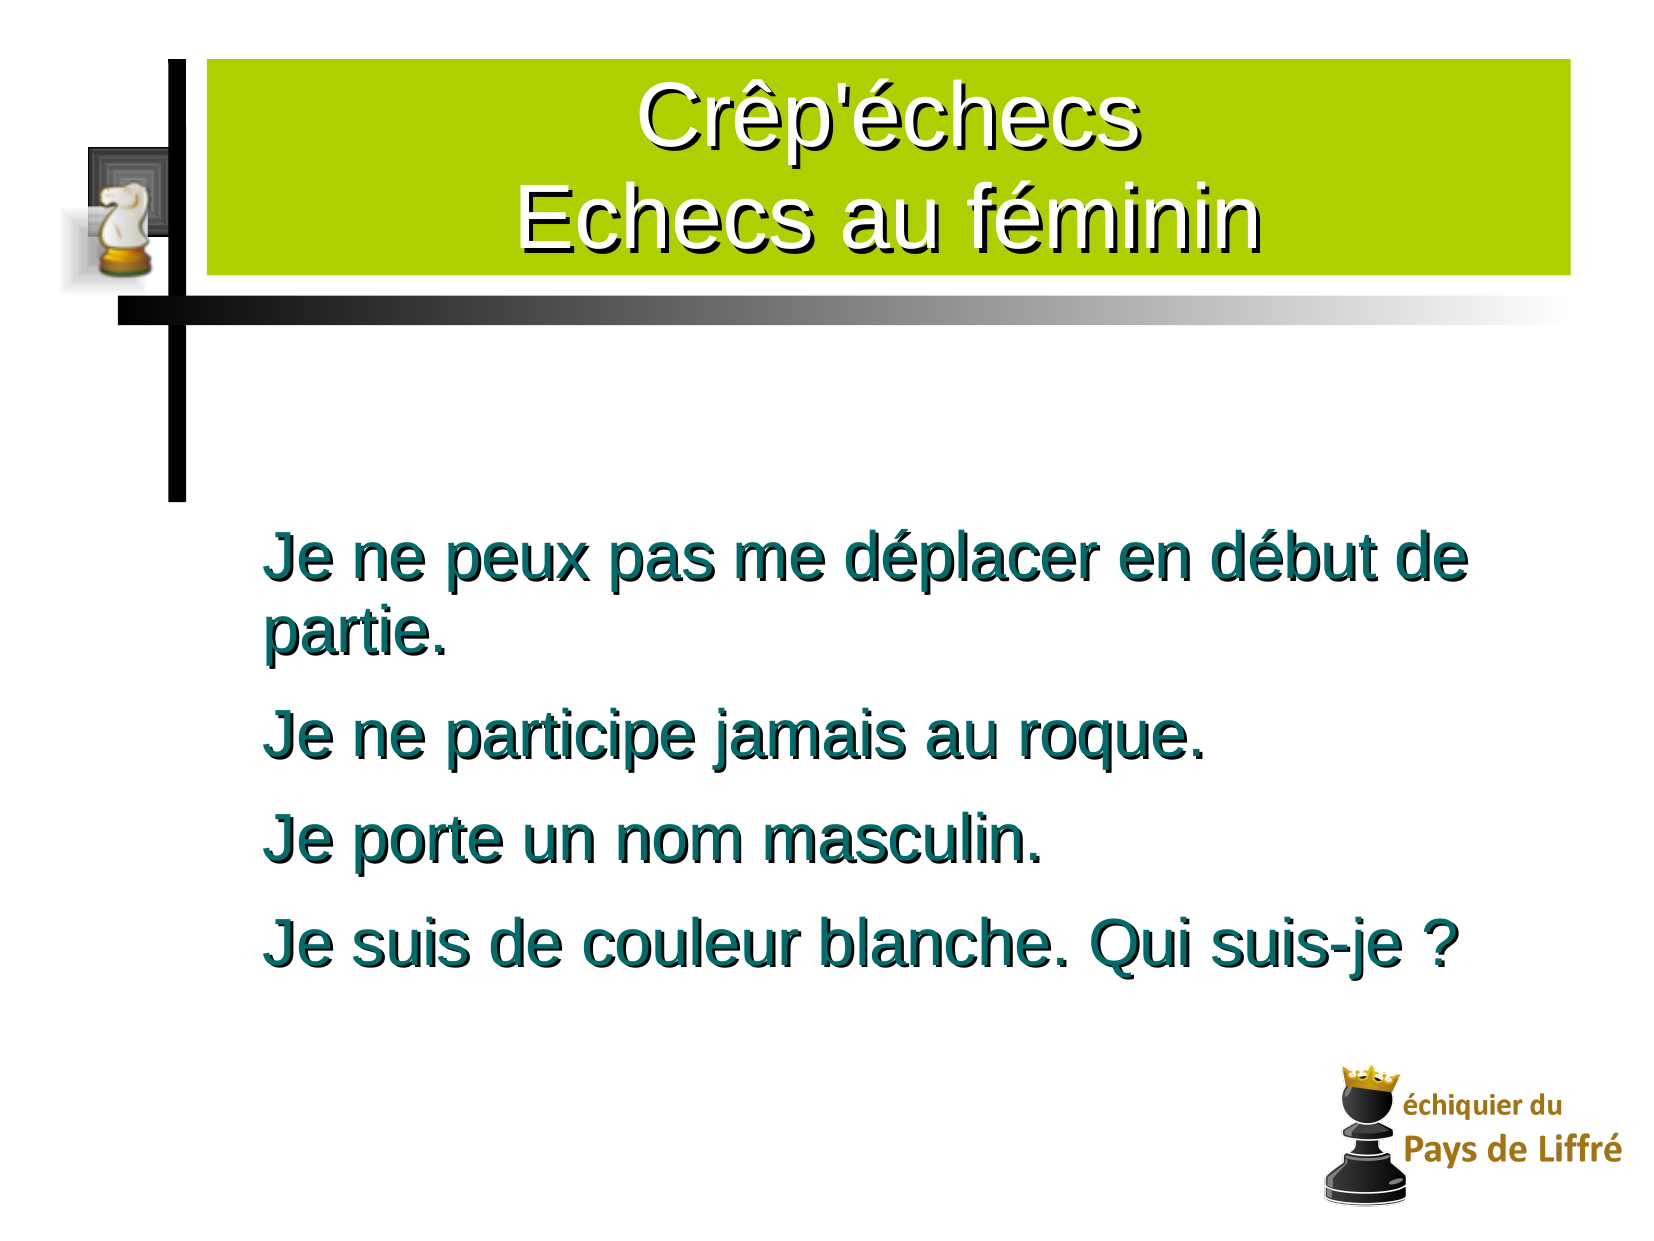

# Crêp'échecs Echecs au féminin
Je ne peux pas me déplacer en début de partie.
Je ne participe jamais au roque.
Je porte un nom masculin.
Je suis de couleur blanche. Qui suis-je ?